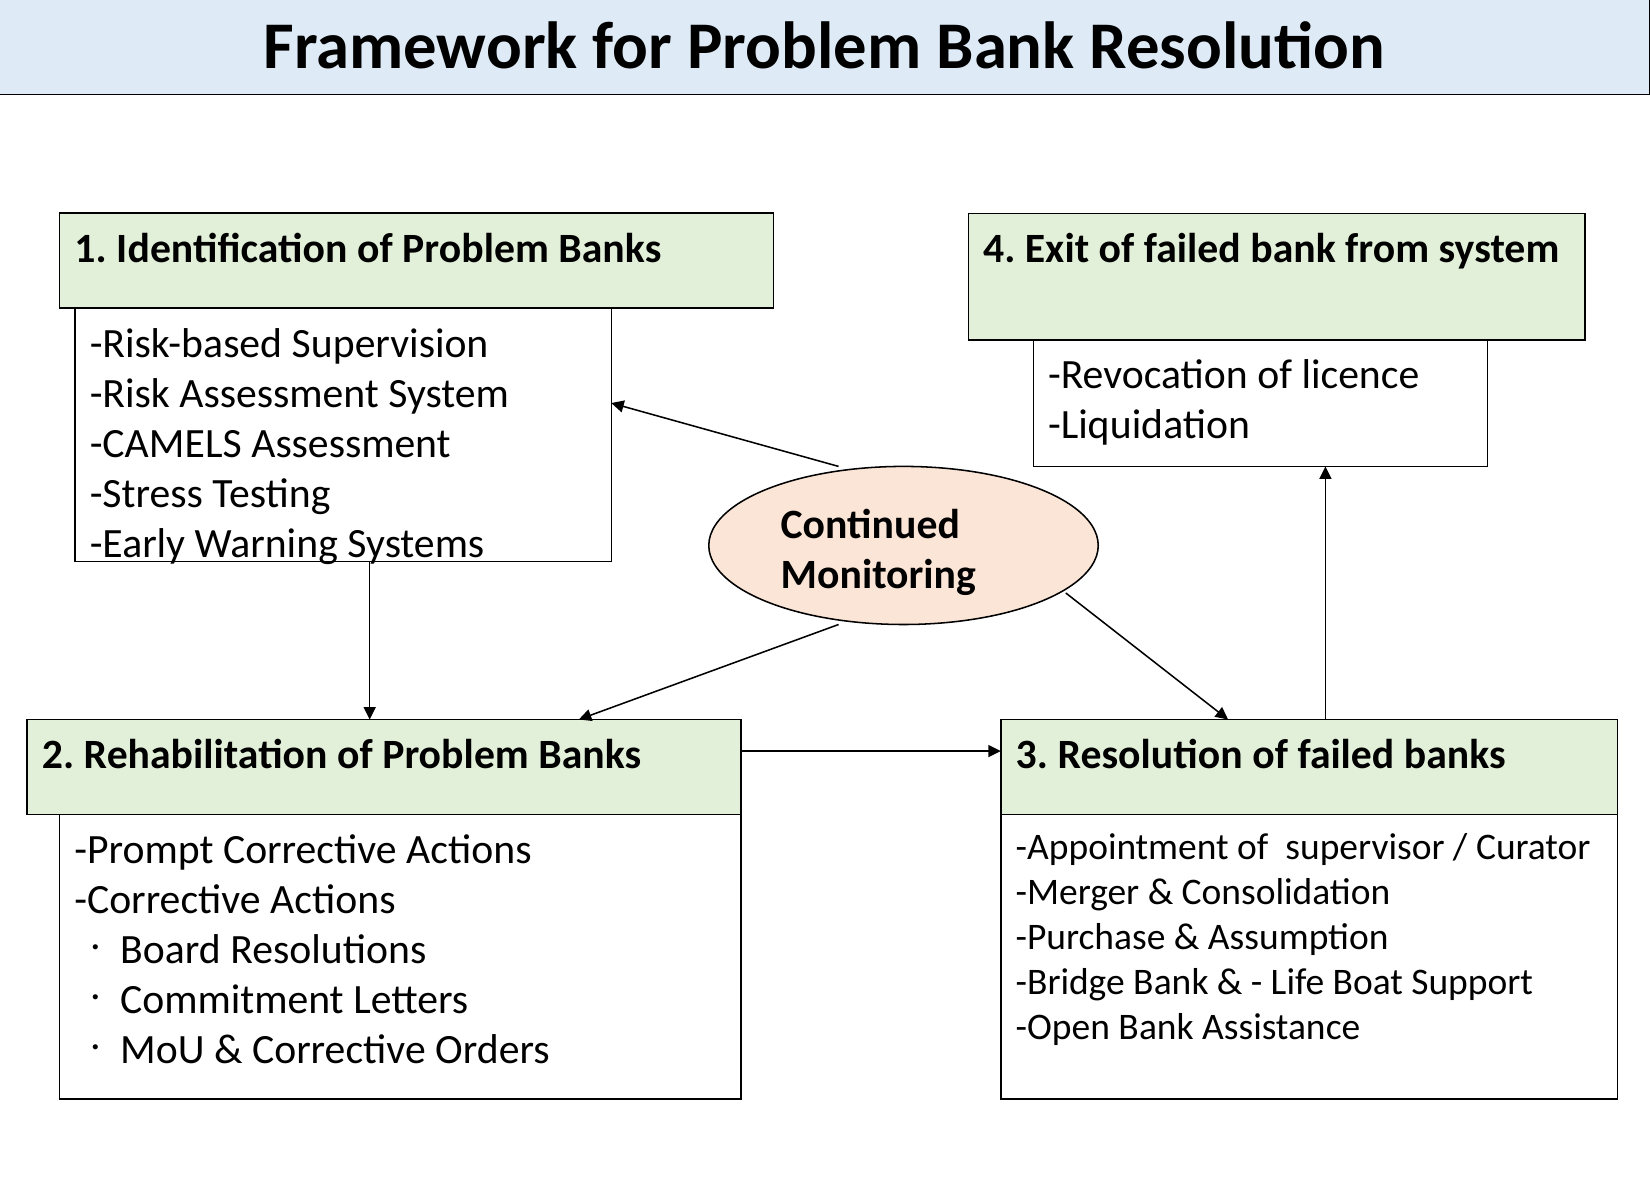

Framework for Problem Bank Resolution
1. Identification of Problem Banks
4. Exit of failed bank from system
-Risk-based Supervision
-Risk Assessment System
-CAMELS Assessment
-Stress Testing
-Early Warning Systems
-Revocation of licence
-Liquidation
Continued Monitoring
2. Rehabilitation of Problem Banks
3. Resolution of failed banks
-Prompt Corrective Actions
-Corrective Actions
Board Resolutions
Commitment Letters
MoU & Corrective Orders
-Appointment of supervisor / Curator
-Merger & Consolidation
-Purchase & Assumption
-Bridge Bank & - Life Boat Support
-Open Bank Assistance
#